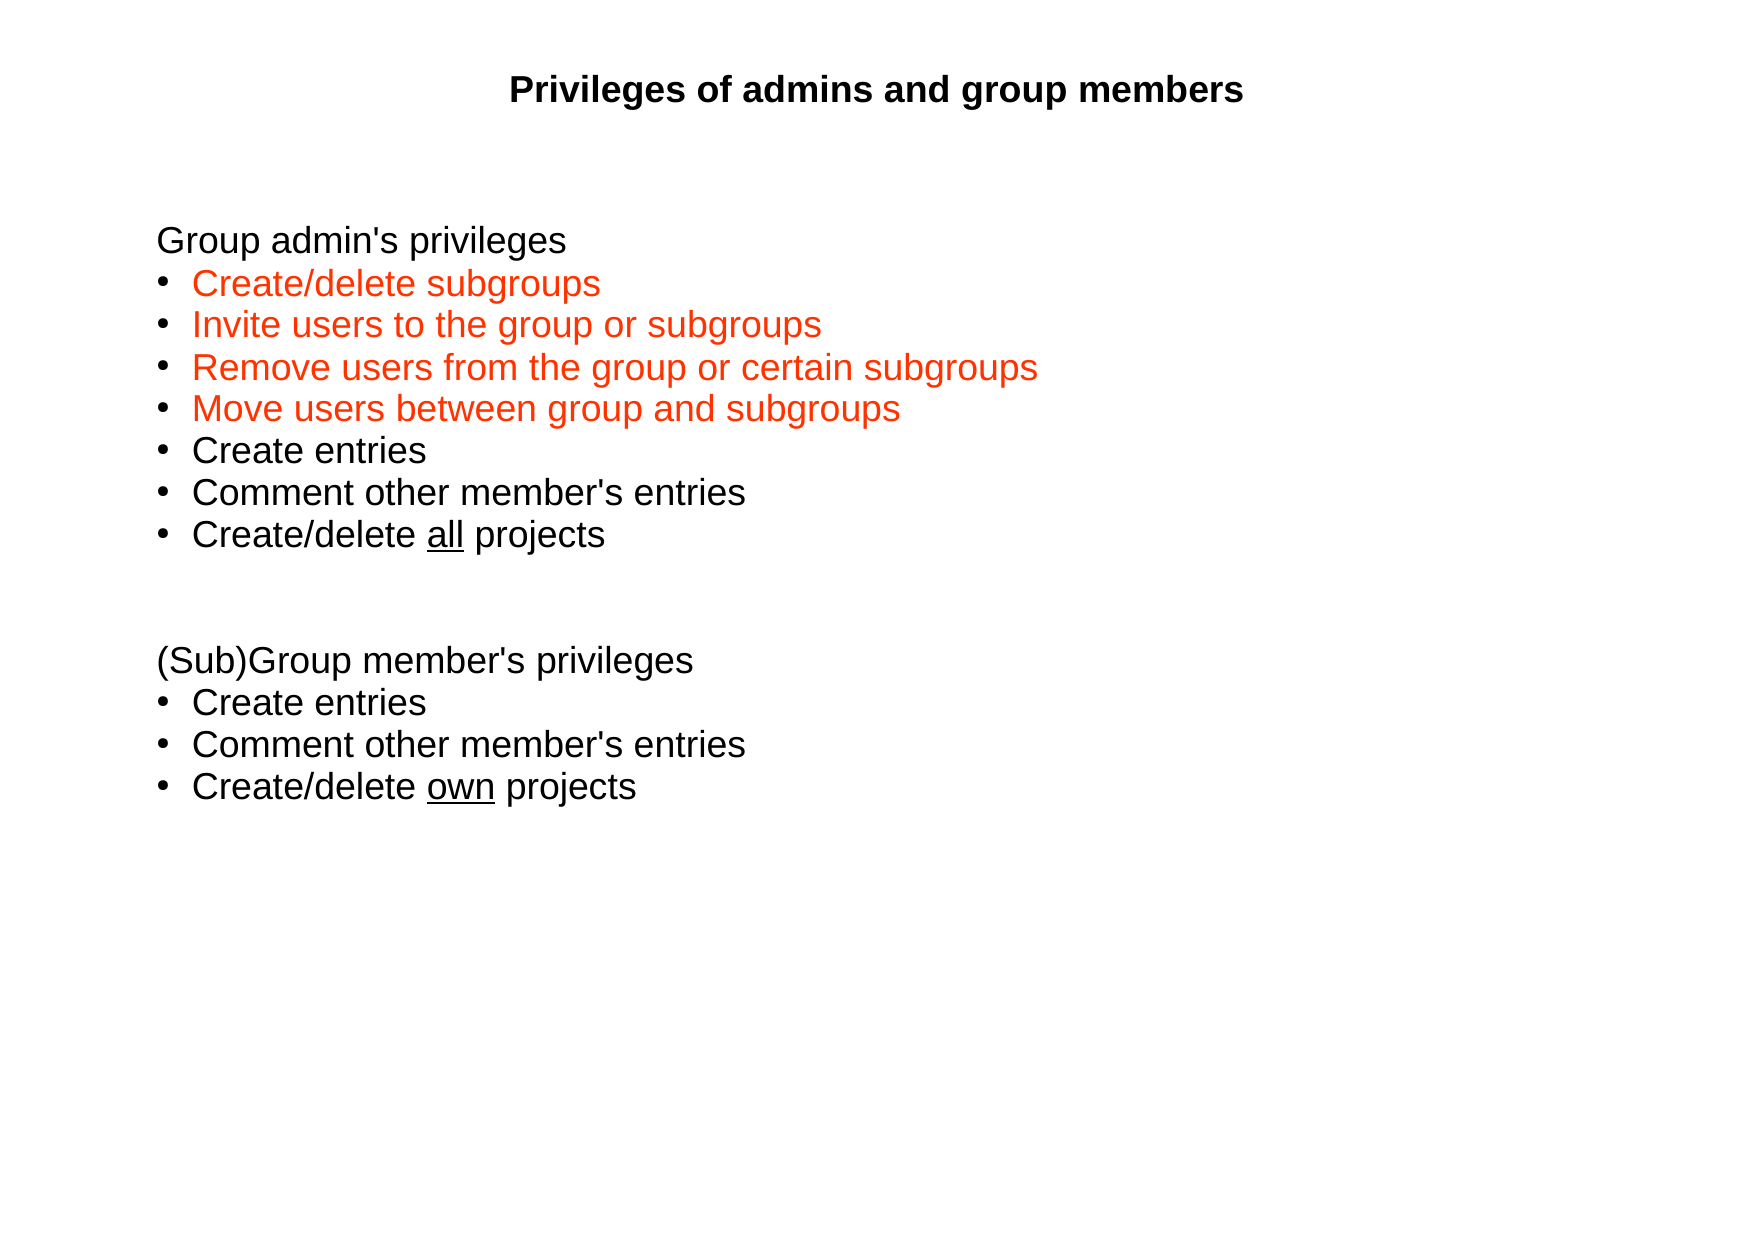

Privileges of admins and group members
Group admin's privileges
Create/delete subgroups
Invite users to the group or subgroups
Remove users from the group or certain subgroups
Move users between group and subgroups
Create entries
Comment other member's entries
Create/delete all projects
(Sub)Group member's privileges
Create entries
Comment other member's entries
Create/delete own projects